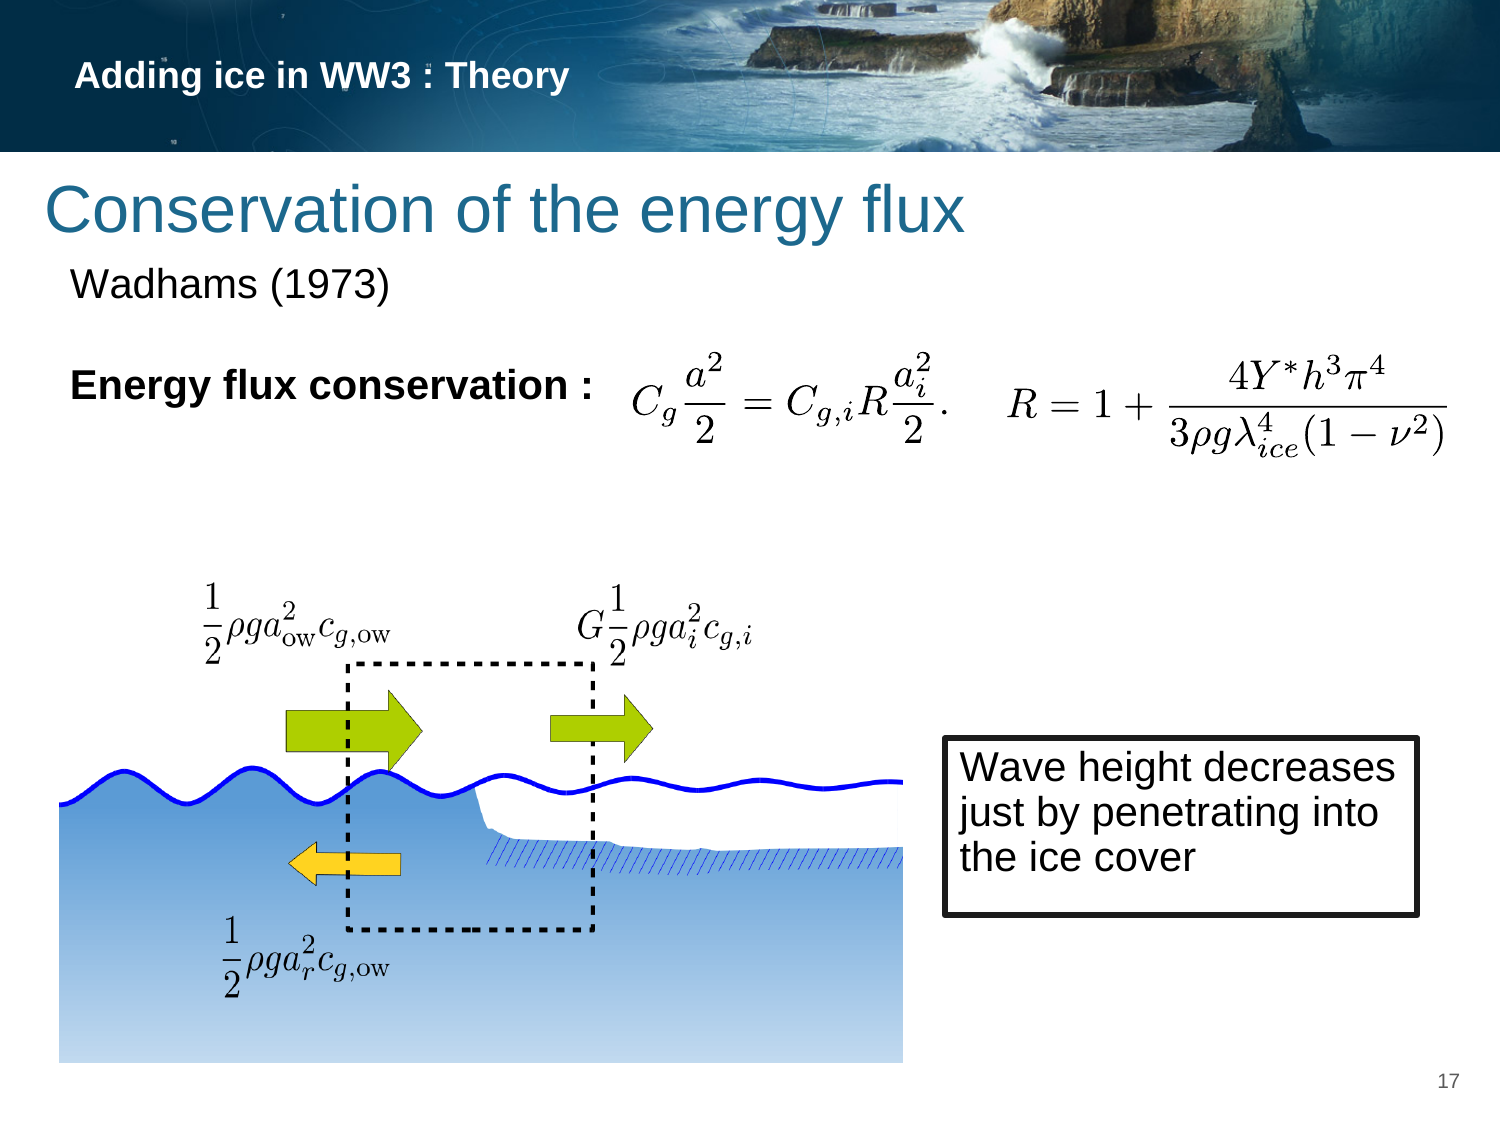

Adding ice in WW3 : Theory
# Conservation of the energy flux
Wadhams (1973)
Energy flux conservation :
Wave height decreases just by penetrating into the ice cover